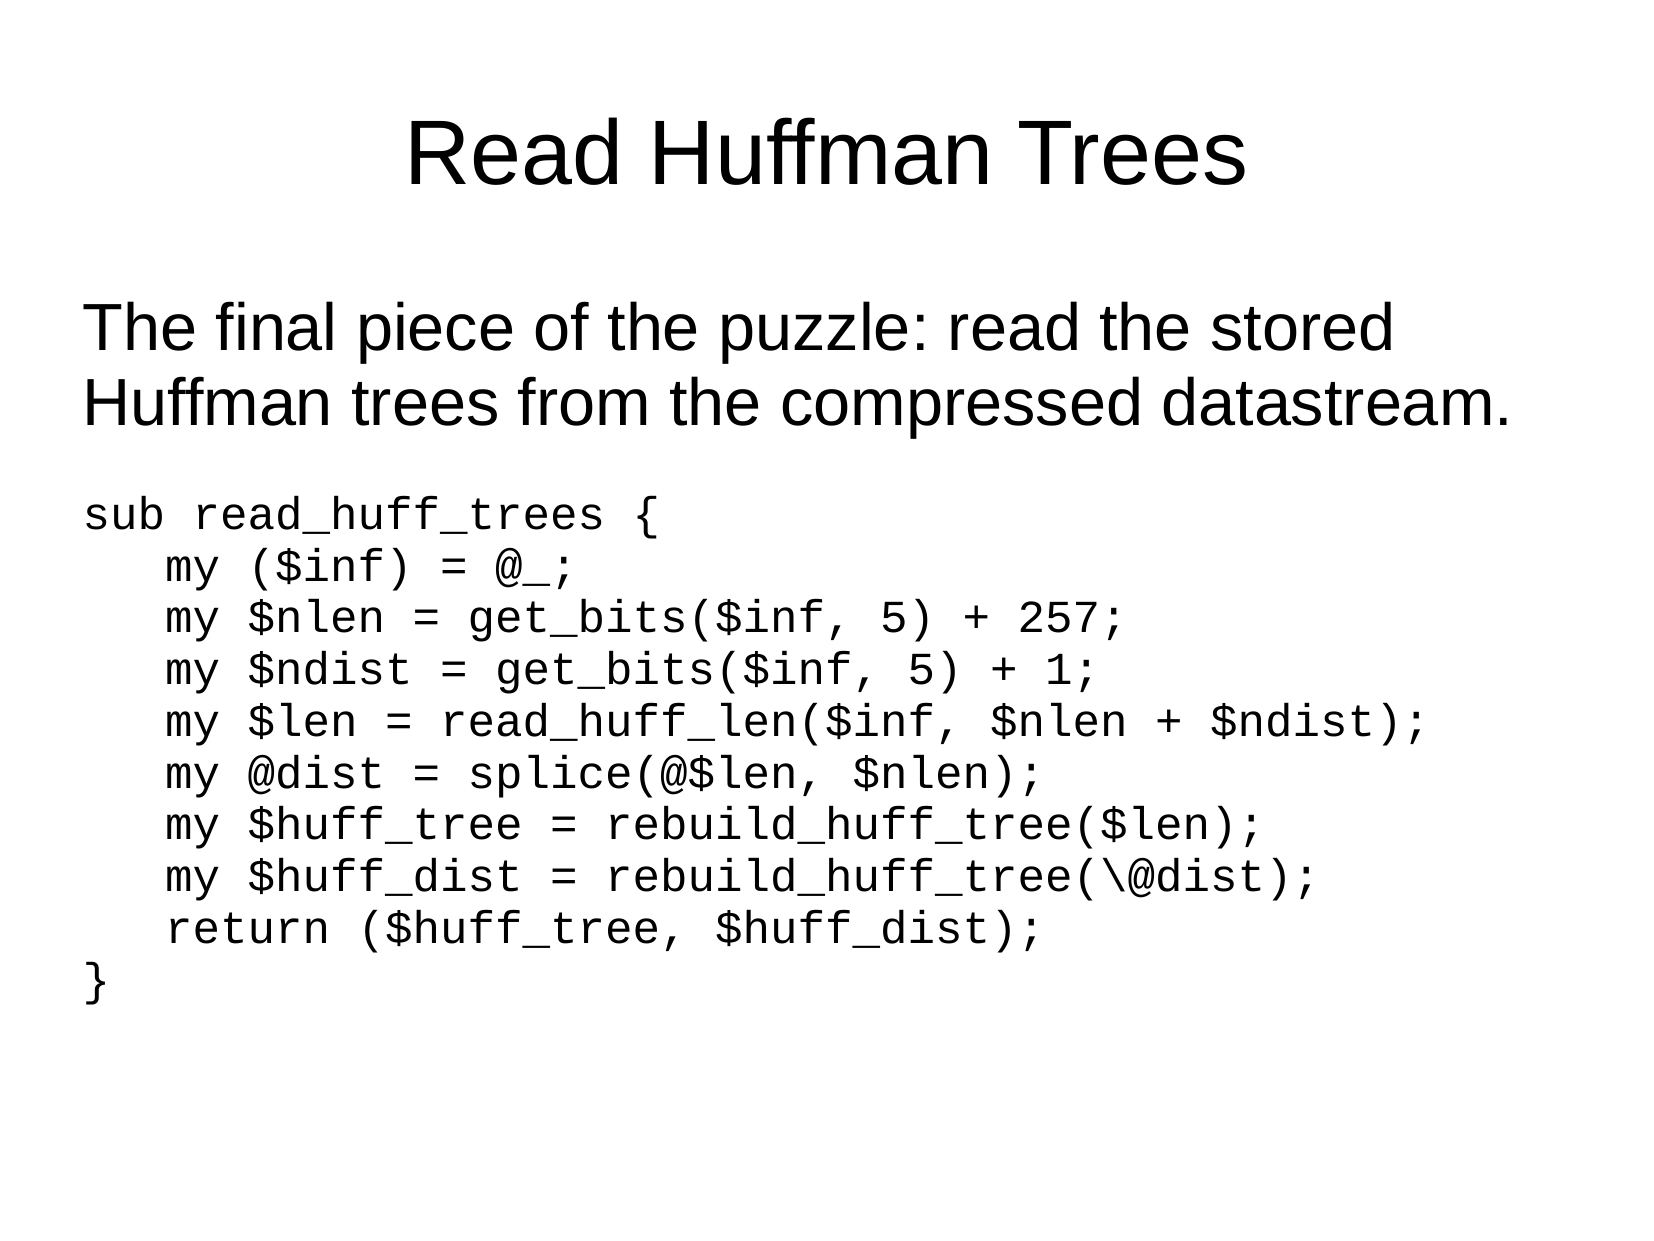

# Read Huffman Trees
The final piece of the puzzle: read the stored Huffman trees from the compressed datastream.
sub read_huff_trees {
 my ($inf) = @_;
 my $nlen = get_bits($inf, 5) + 257;
 my $ndist = get_bits($inf, 5) + 1;
 my $len = read_huff_len($inf, $nlen + $ndist);
 my @dist = splice(@$len, $nlen);
 my $huff_tree = rebuild_huff_tree($len);
 my $huff_dist = rebuild_huff_tree(\@dist);
 return ($huff_tree, $huff_dist);
}